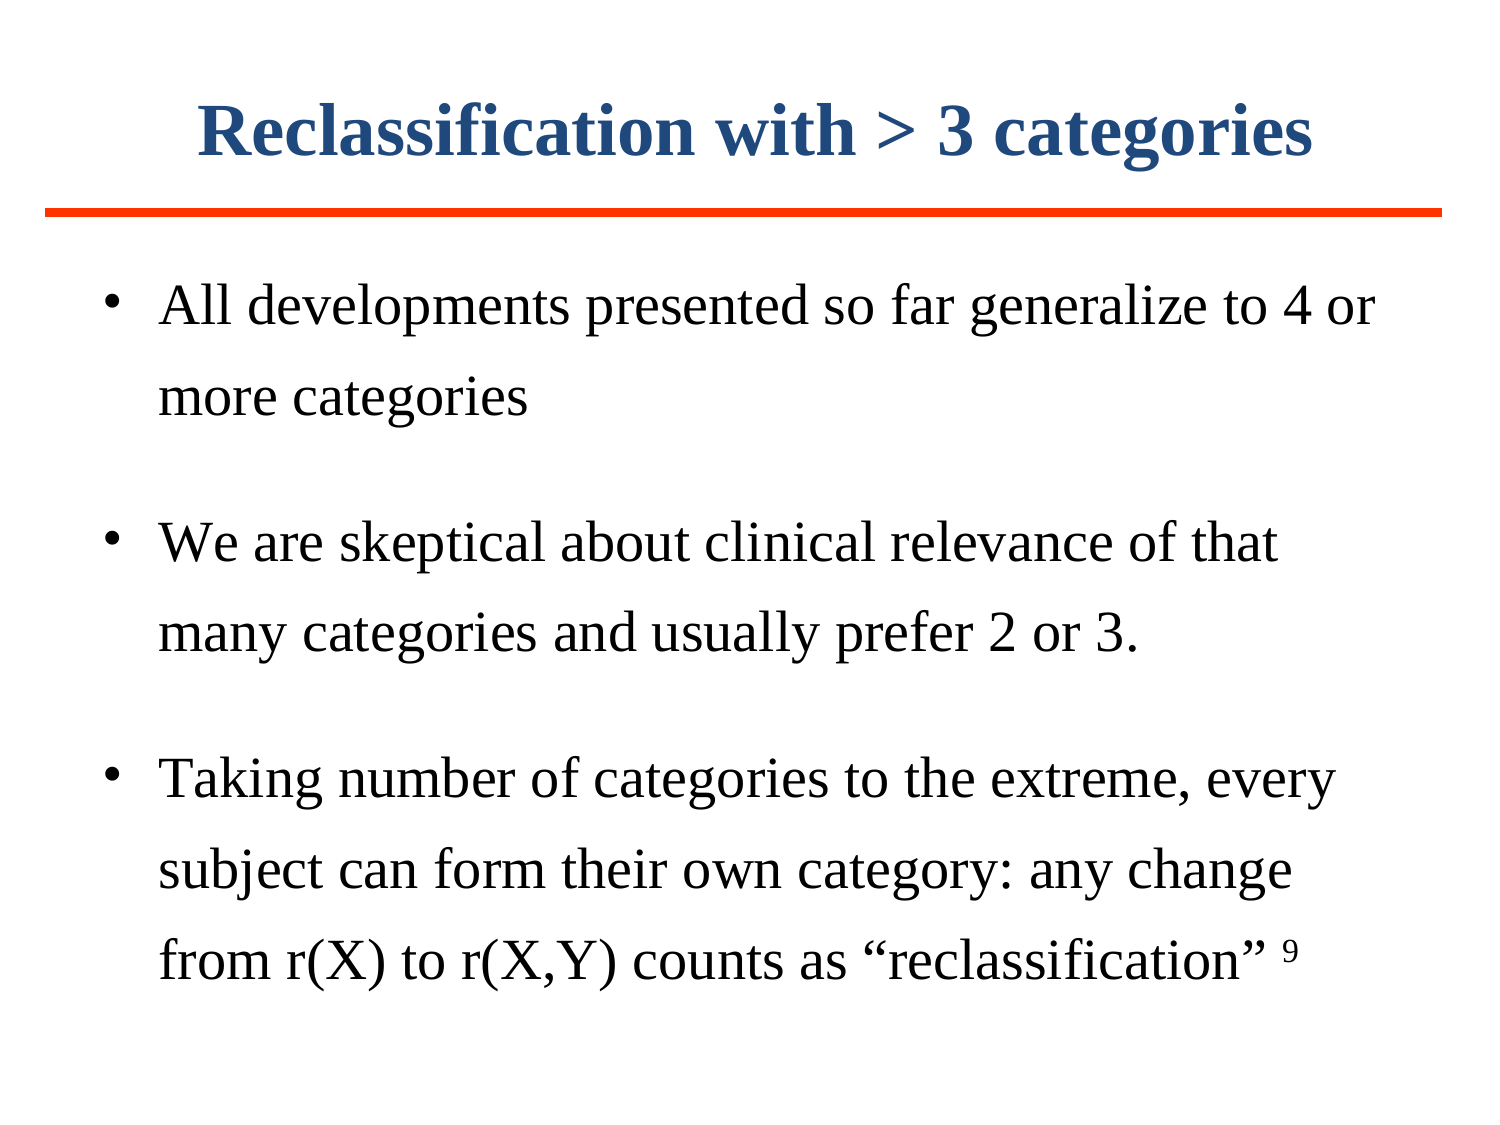

Reclassification with > 3 categories
All developments presented so far generalize to 4 or more categories
We are skeptical about clinical relevance of that many categories and usually prefer 2 or 3.
Taking number of categories to the extreme, every subject can form their own category: any change from r(X) to r(X,Y) counts as “reclassification” 9